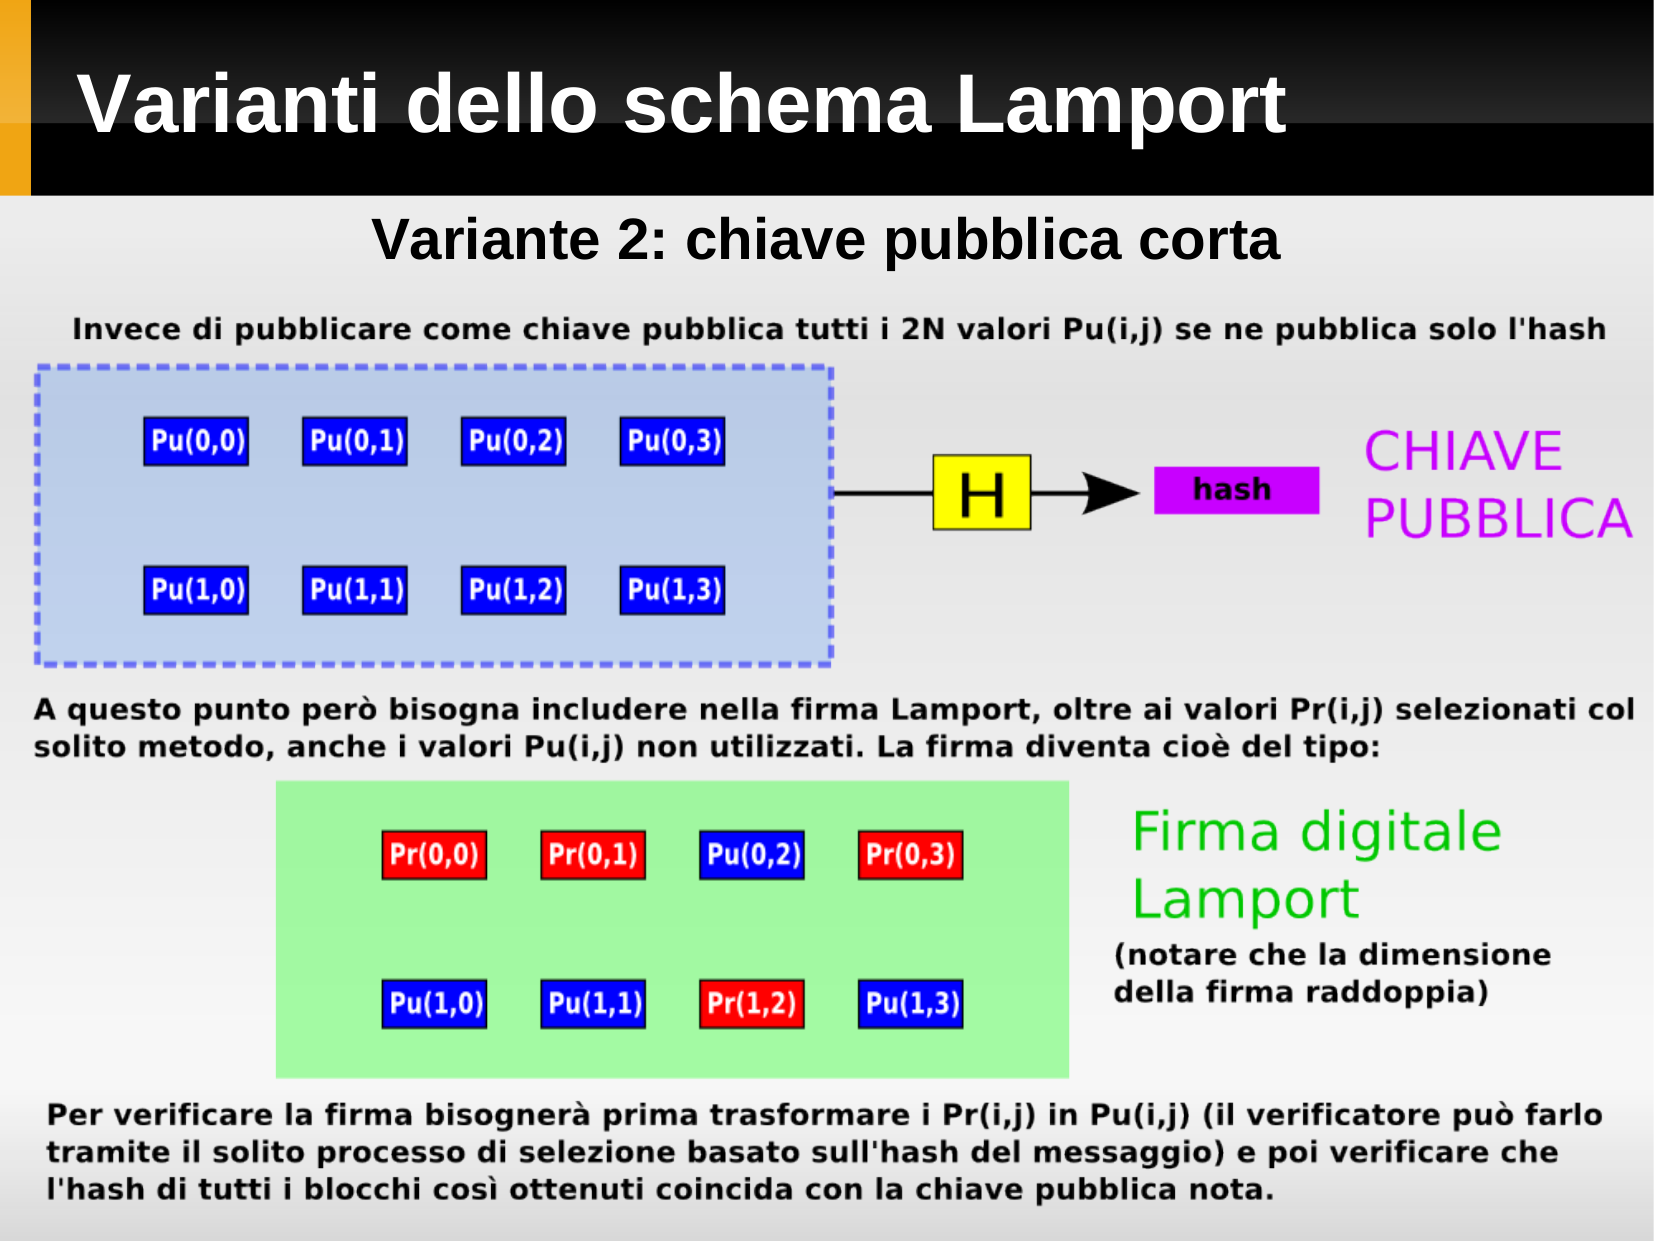

# Varianti dello schema Lamport
Variante 2: chiave pubblica corta